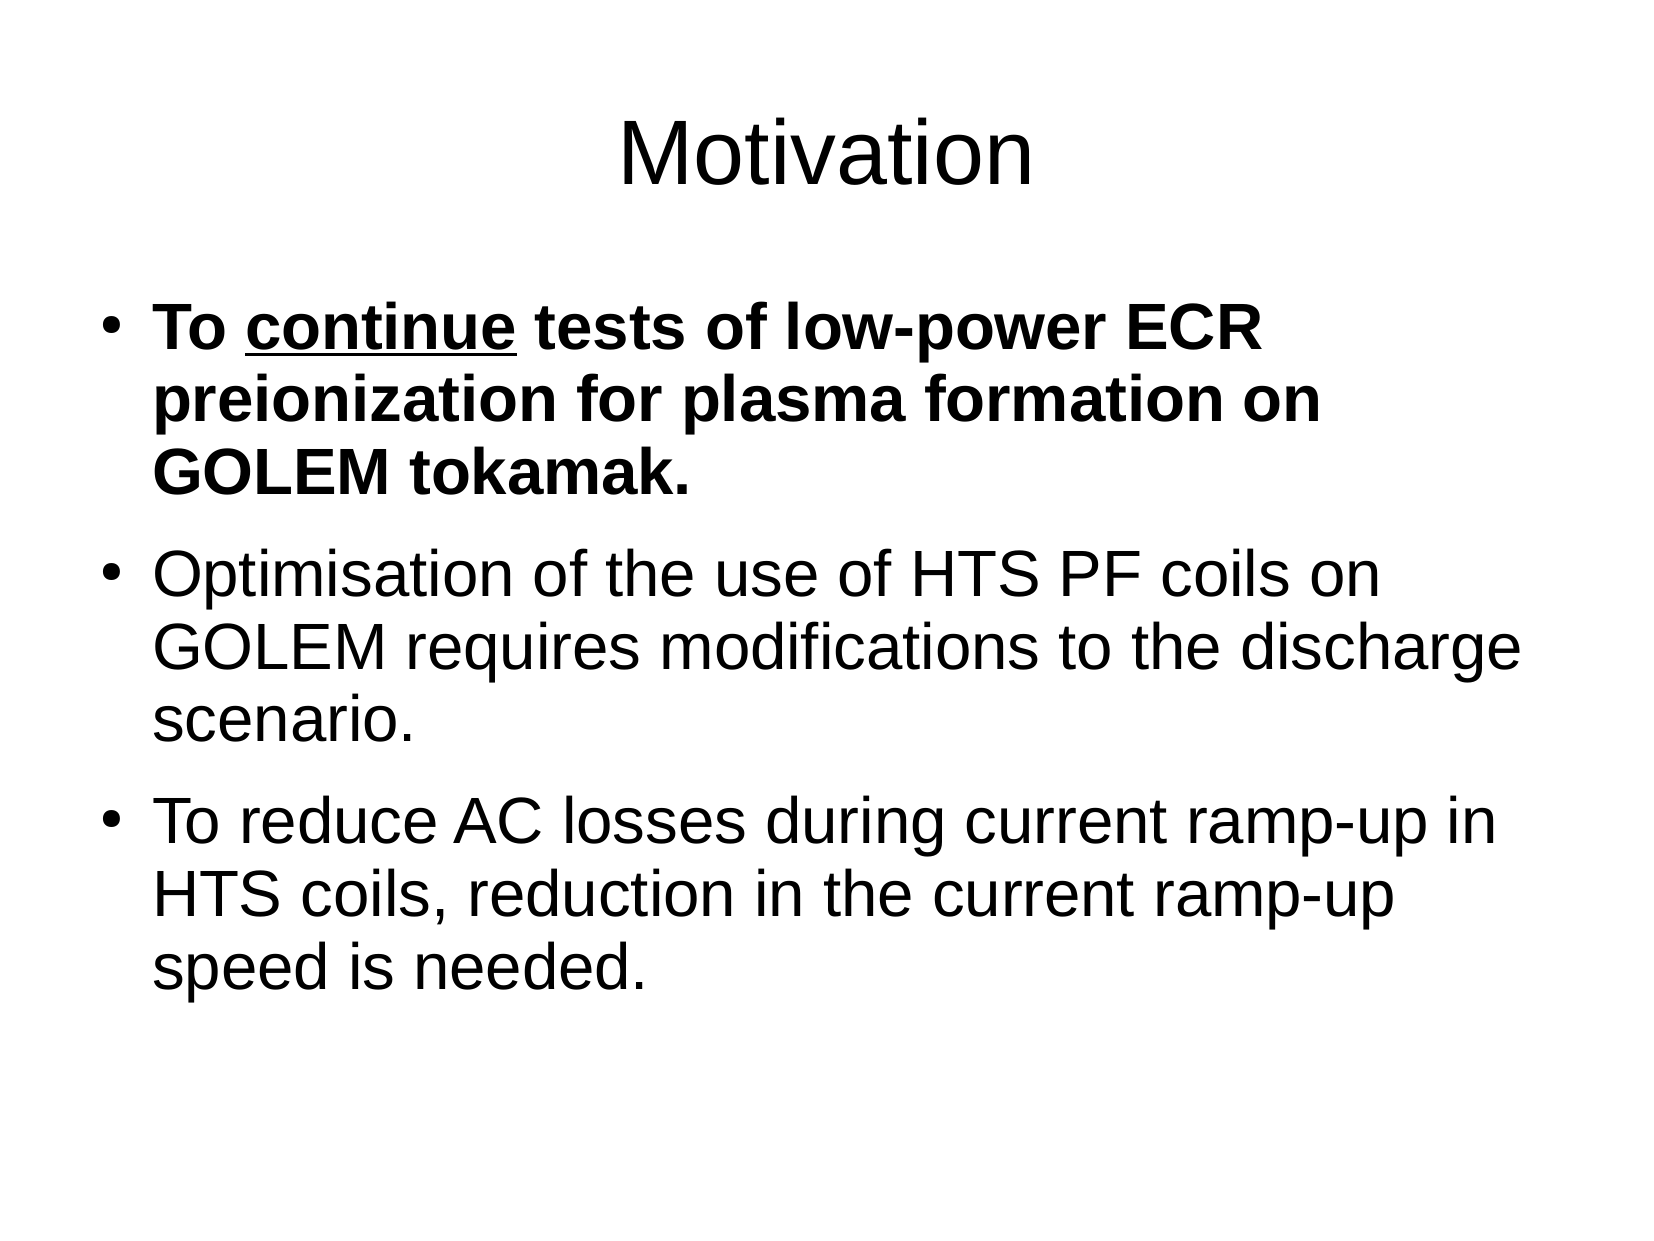

# Motivation
To continue tests of low-power ECR preionization for plasma formation on GOLEM tokamak.
Optimisation of the use of HTS PF coils on GOLEM requires modifications to the discharge scenario.
To reduce AC losses during current ramp-up in HTS coils, reduction in the current ramp-up speed is needed.